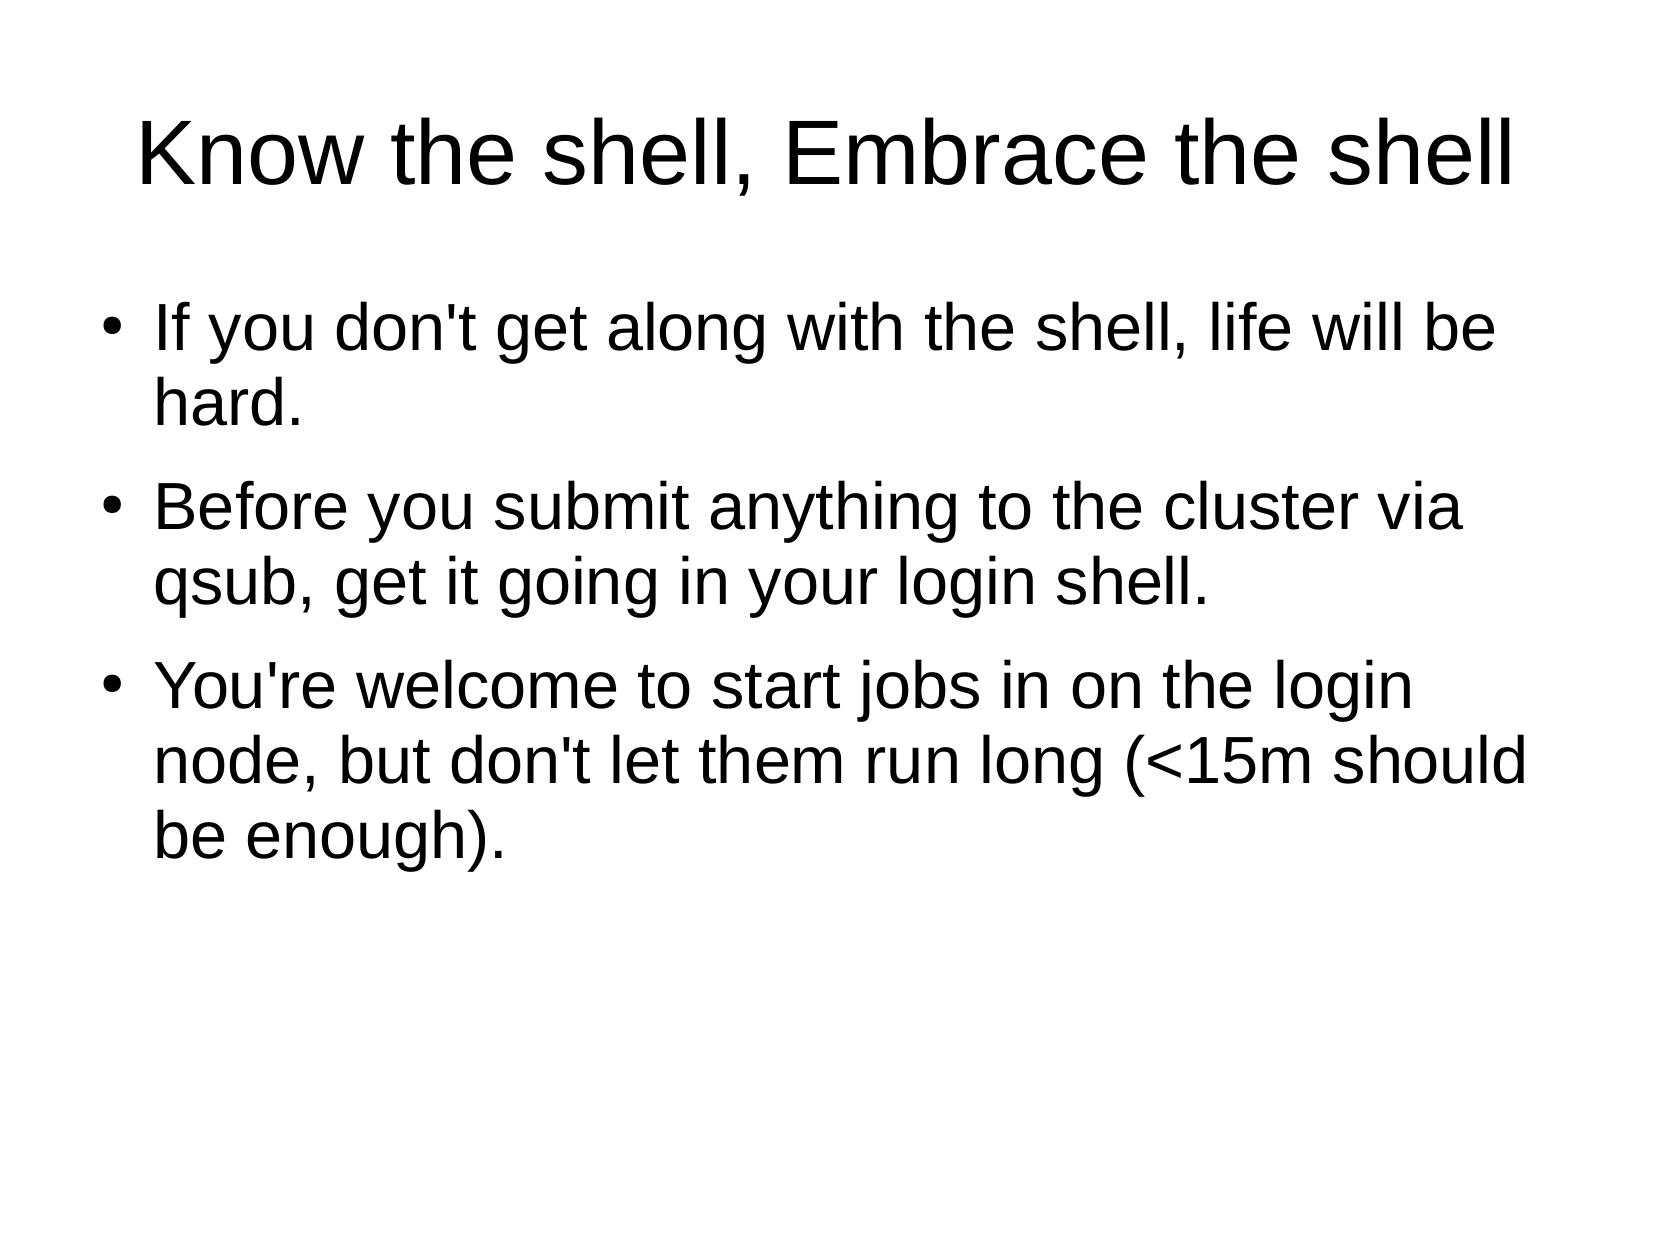

# Know the shell, Embrace the shell
If you don't get along with the shell, life will be hard.
Before you submit anything to the cluster via qsub, get it going in your login shell.
You're welcome to start jobs in on the login node, but don't let them run long (<15m should be enough).